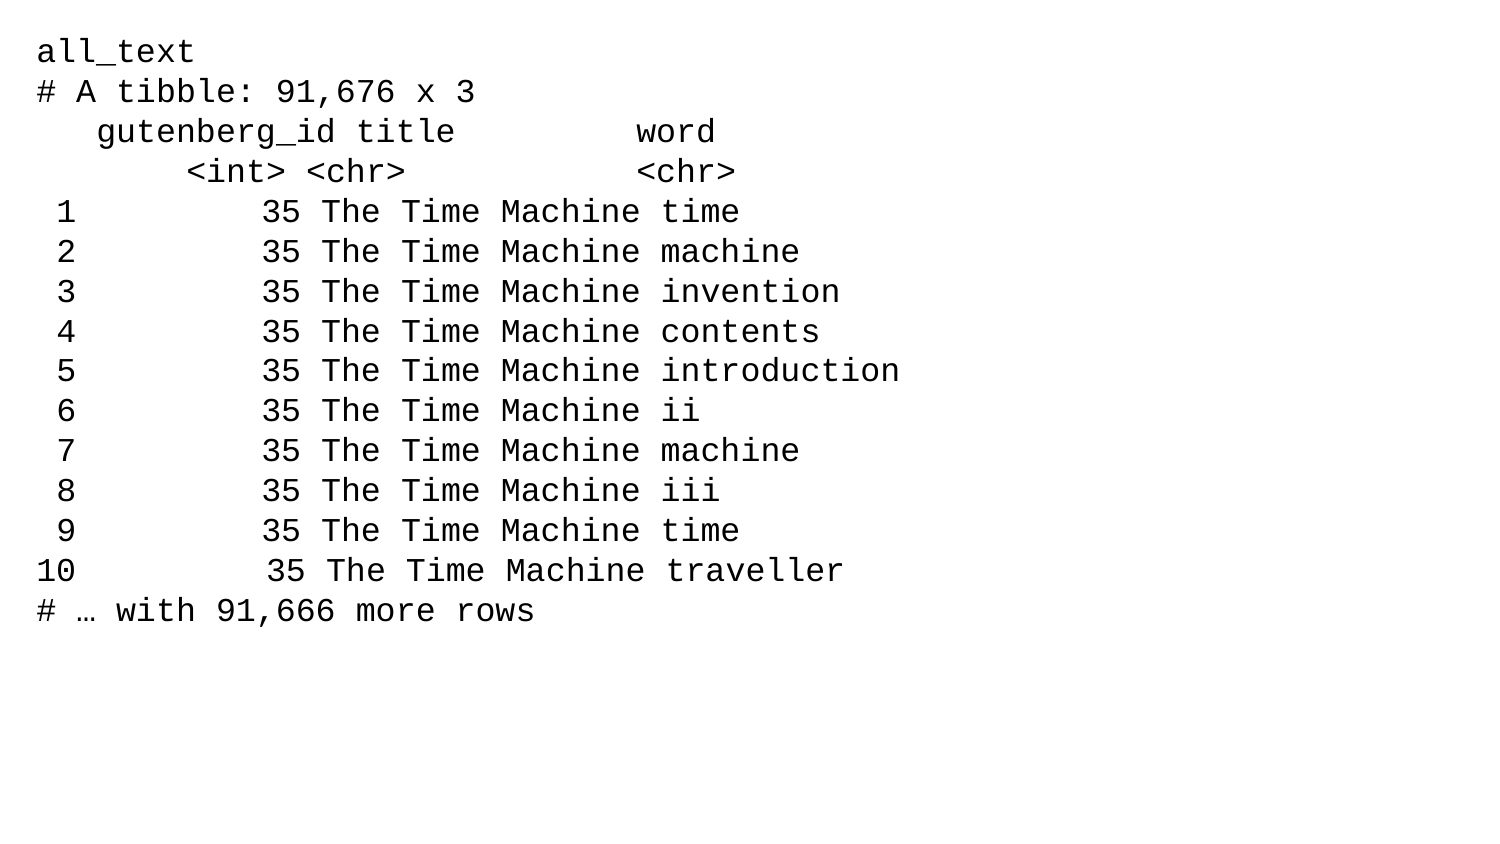

all_text
# A tibble: 91,676 x 3
 gutenberg_id title 	word
 	<int> <chr> 	<chr>
 1 	35 The Time Machine time
 2 	35 The Time Machine machine
 3 	35 The Time Machine invention
 4 	35 The Time Machine contents
 5 	35 The Time Machine introduction
 6 	35 The Time Machine ii
 7 	35 The Time Machine machine
 8 	35 The Time Machine iii
 9 	35 The Time Machine time
10 	 35 The Time Machine traveller
# … with 91,666 more rows